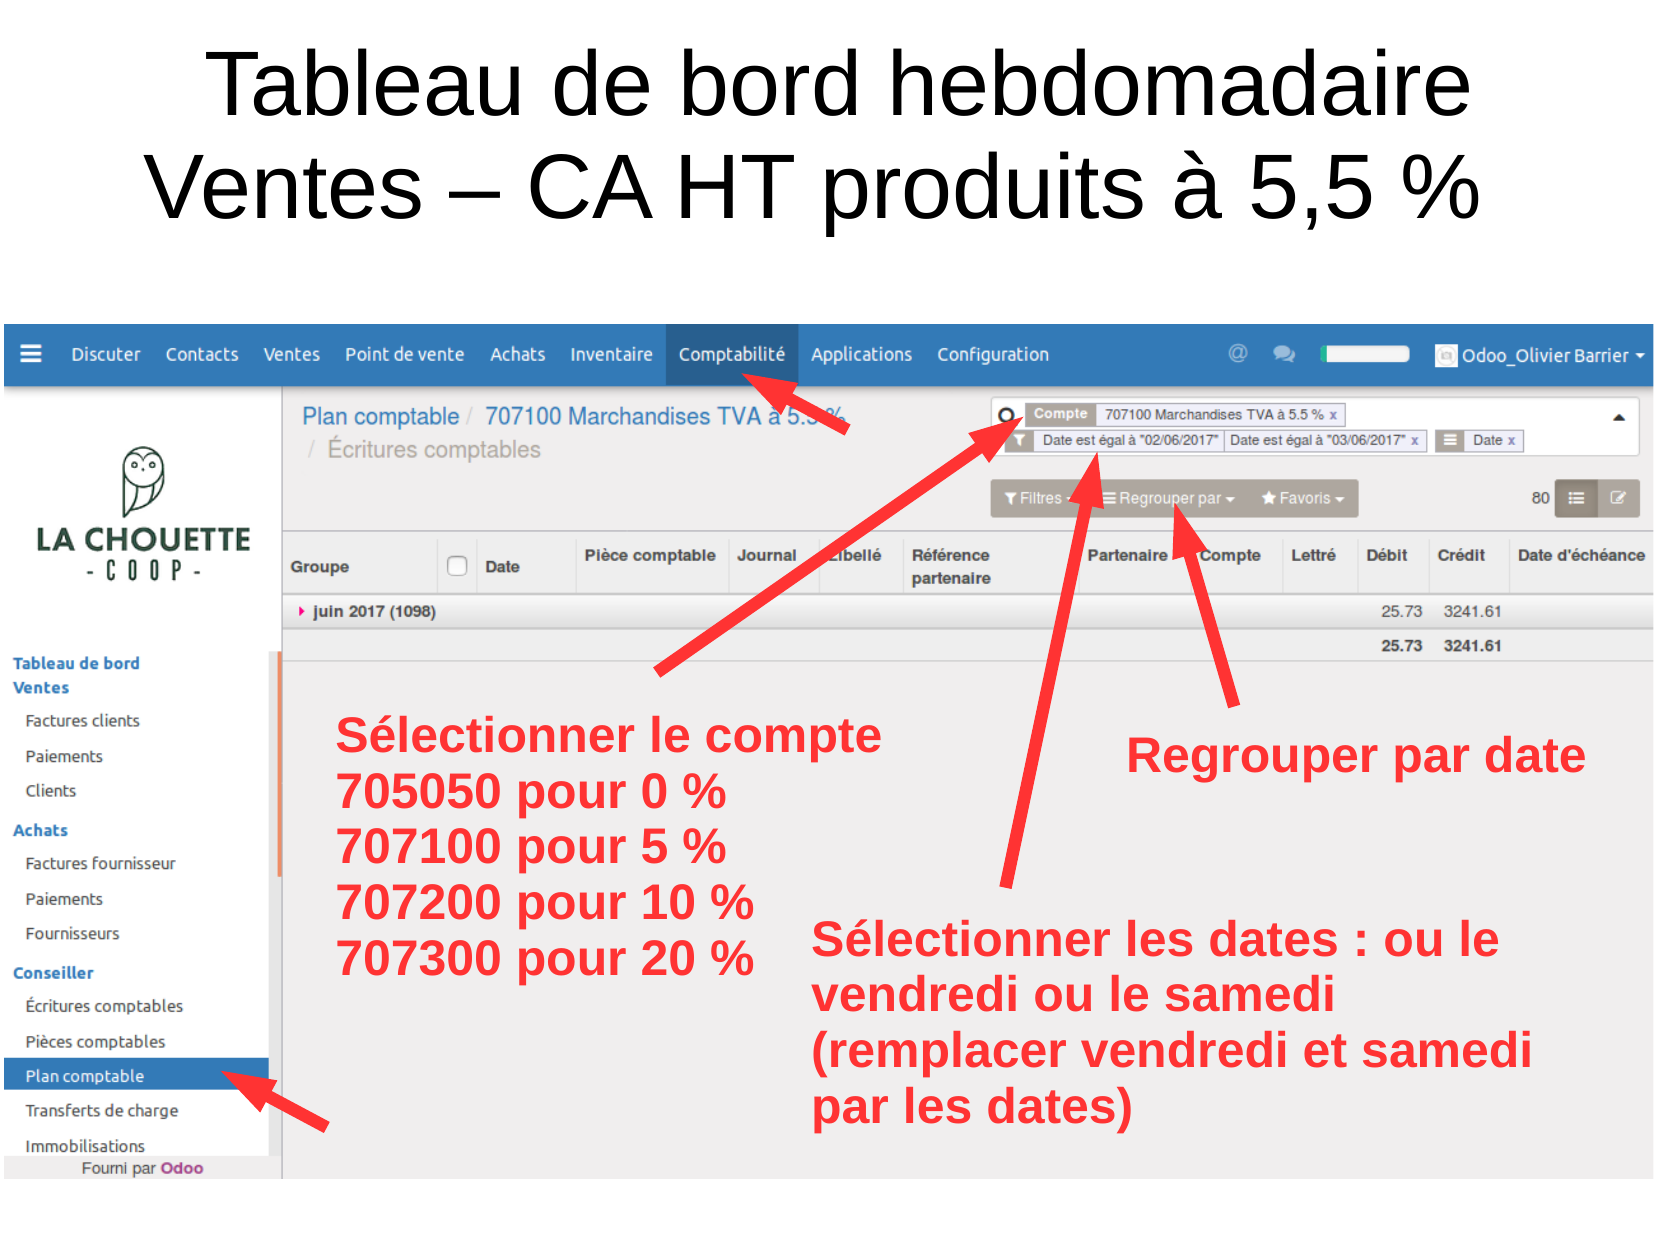

# Tableau de bord hebdomadaire Ventes – CA HT produits à 5,5 %
Sélectionner le compte
705050 pour 0 %
707100 pour 5 %
707200 pour 10 %
707300 pour 20 %
Regrouper par date
Sélectionner les dates : ou le vendredi ou le samedi (remplacer vendredi et samedi par les dates)